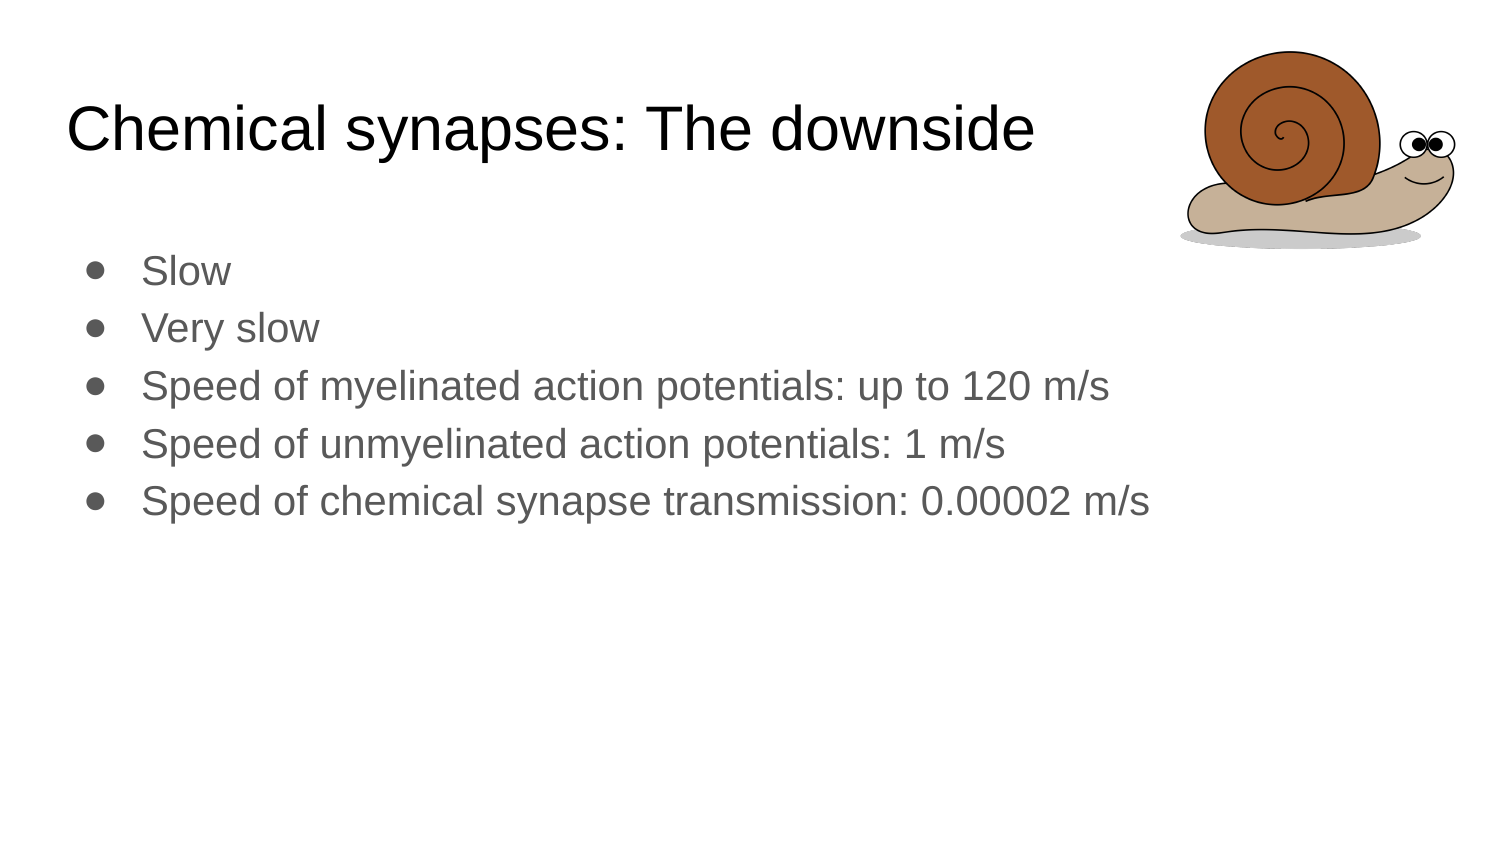

# Chemical synapses: The downside
Slow
Very slow
Speed of myelinated action potentials: up to 120 m/s
Speed of unmyelinated action potentials: 1 m/s
Speed of chemical synapse transmission: 0.00002 m/s